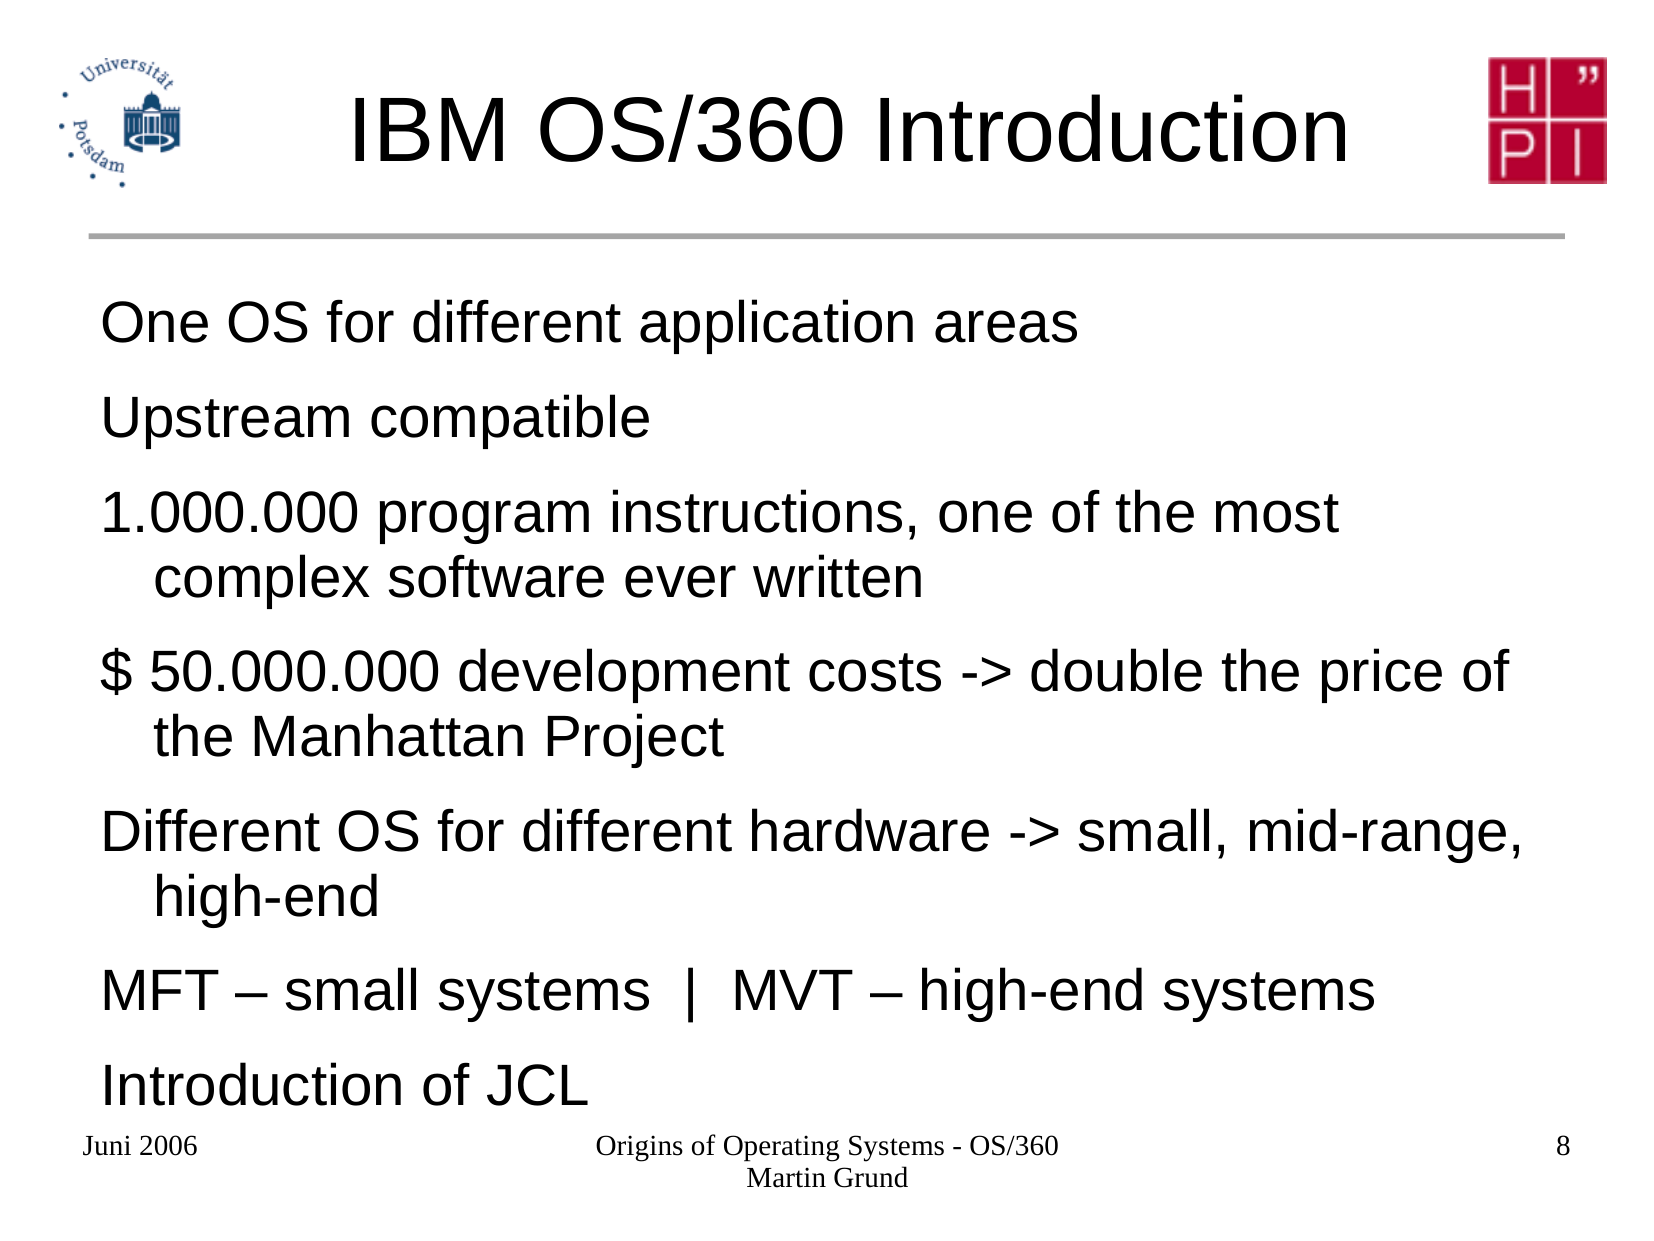

# IBM OS/360 Introduction
One OS for different application areas
Upstream compatible
1.000.000 program instructions, one of the most complex software ever written
$ 50.000.000 development costs -> double the price of the Manhattan Project
Different OS for different hardware -> small, mid-range, high-end
MFT – small systems | MVT – high-end systems
Introduction of JCL
Juni 2006
Origins of Operating Systems - OS/360
8